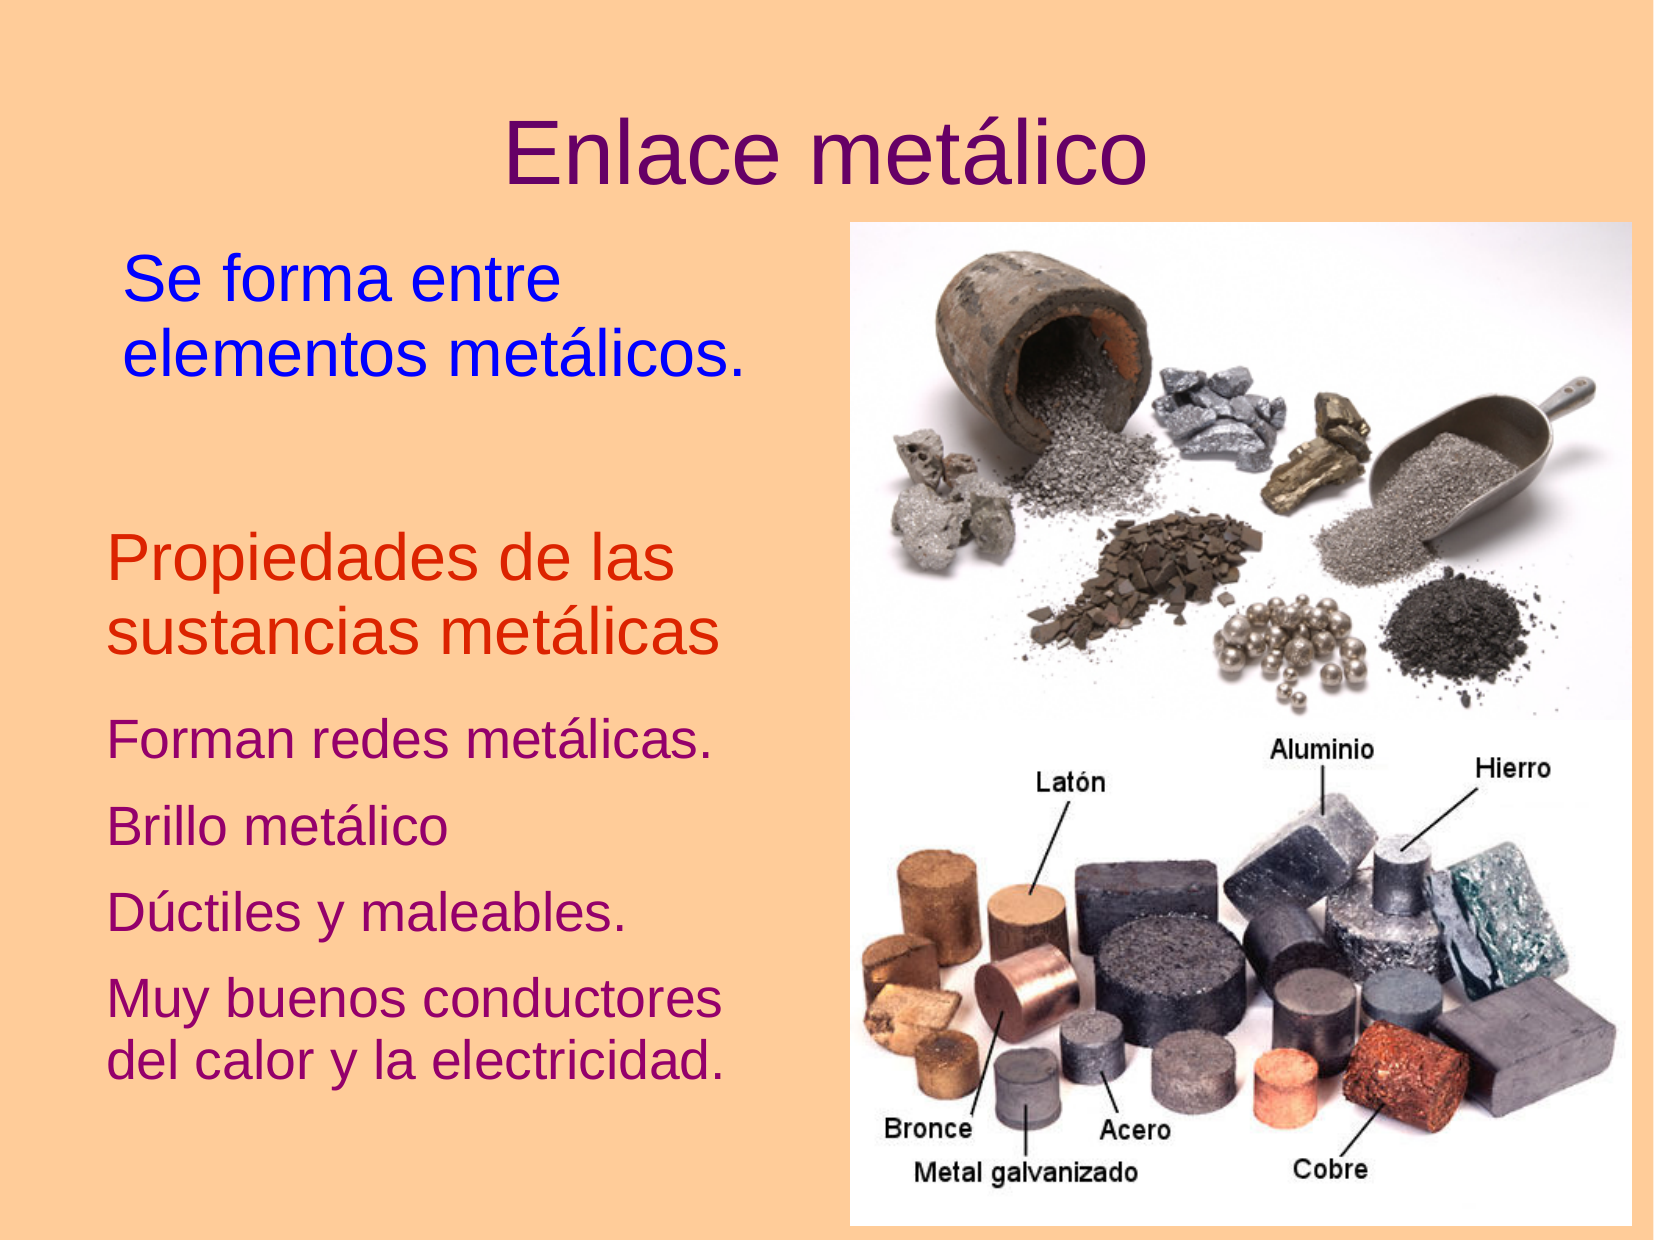

# Enlace metálico
Se forma entre elementos metálicos.
Propiedades de las sustancias metálicas
Forman redes metálicas.
Brillo metálico
Dúctiles y maleables.
Muy buenos conductores del calor y la electricidad.